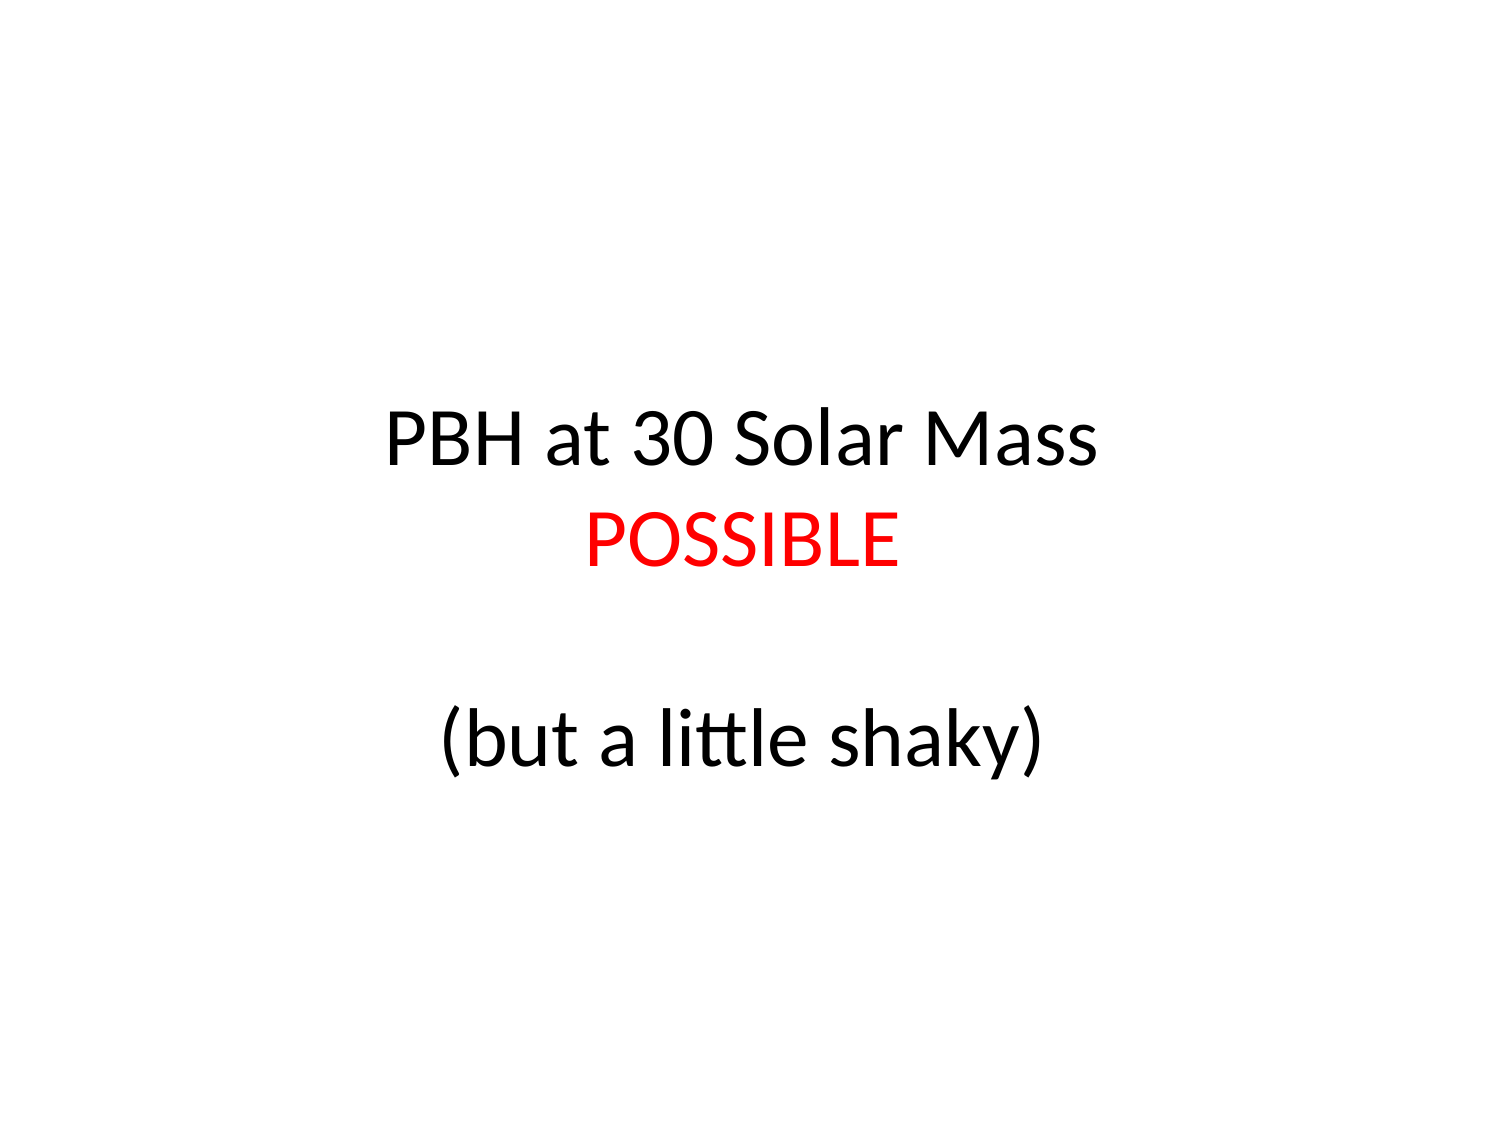

# PBH at 30 Solar Mass POSSIBLE (but a little shaky)